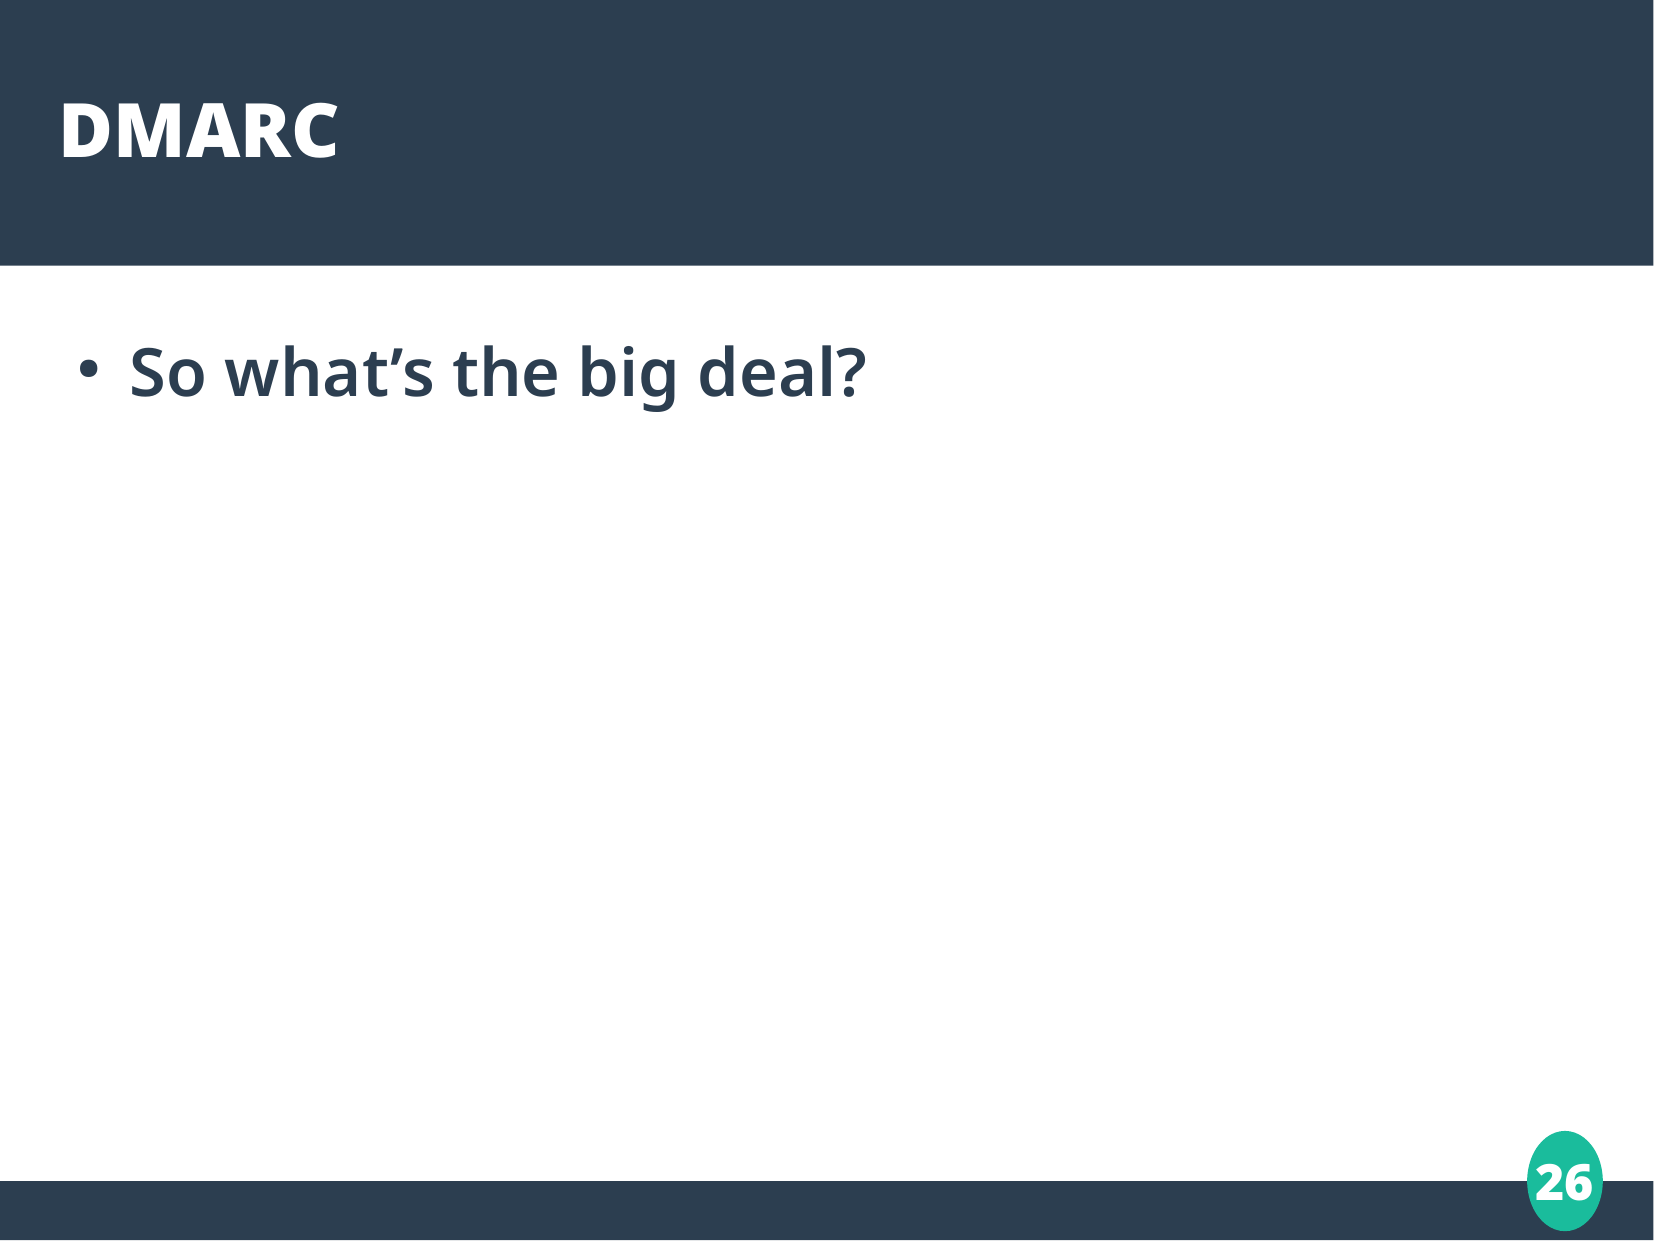

# DMARC
So what’s the big deal?